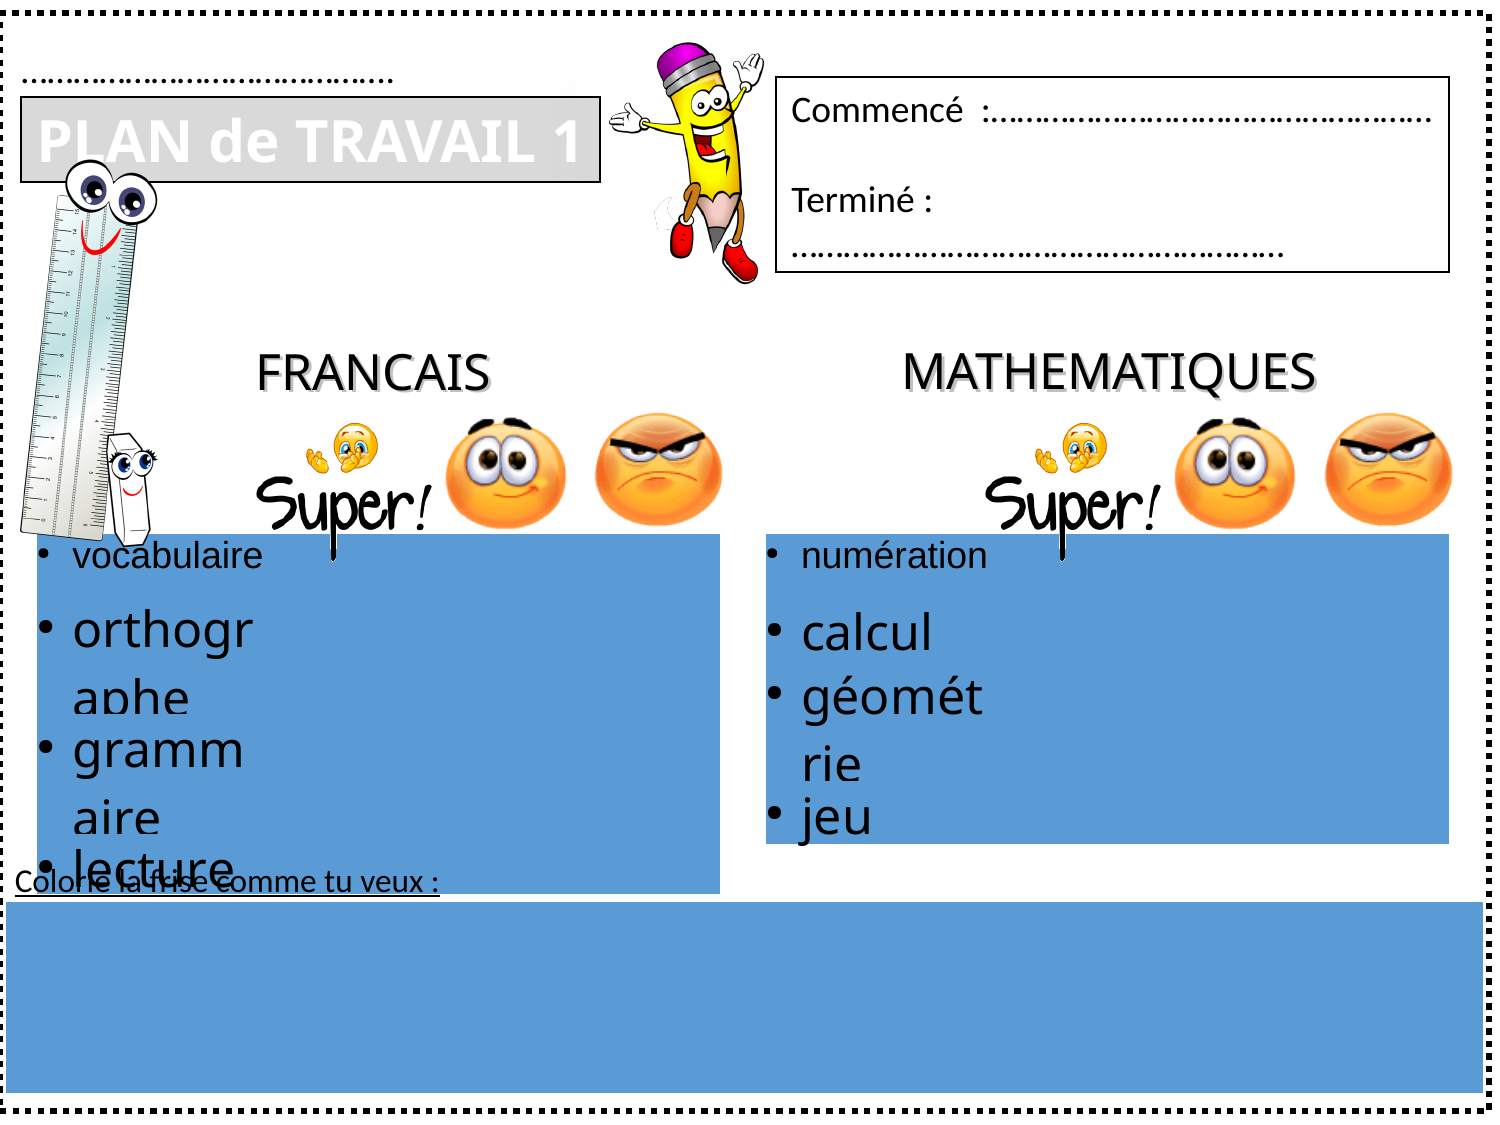

…………………………………….
Commencé :……………………………………………
Terminé : …………………………………………………
PLAN de TRAVAIL 1
MATHEMATIQUES
FRANCAIS
| vocabulaire | | | |
| --- | --- | --- | --- |
| orthographe | | | |
| grammaire | | | |
| lecture | | | |
| numération | | | |
| --- | --- | --- | --- |
| calcul | | | |
| géométrie | | | |
| jeu | | | |
Colorie la frise comme tu veux :
| | | | | | | | | | | | | | | | | | | | |
| --- | --- | --- | --- | --- | --- | --- | --- | --- | --- | --- | --- | --- | --- | --- | --- | --- | --- | --- | --- |
| | | | | | | | | | | | | | | | | | | | |
| | | | | | | | | | | | | | | | | | | | |